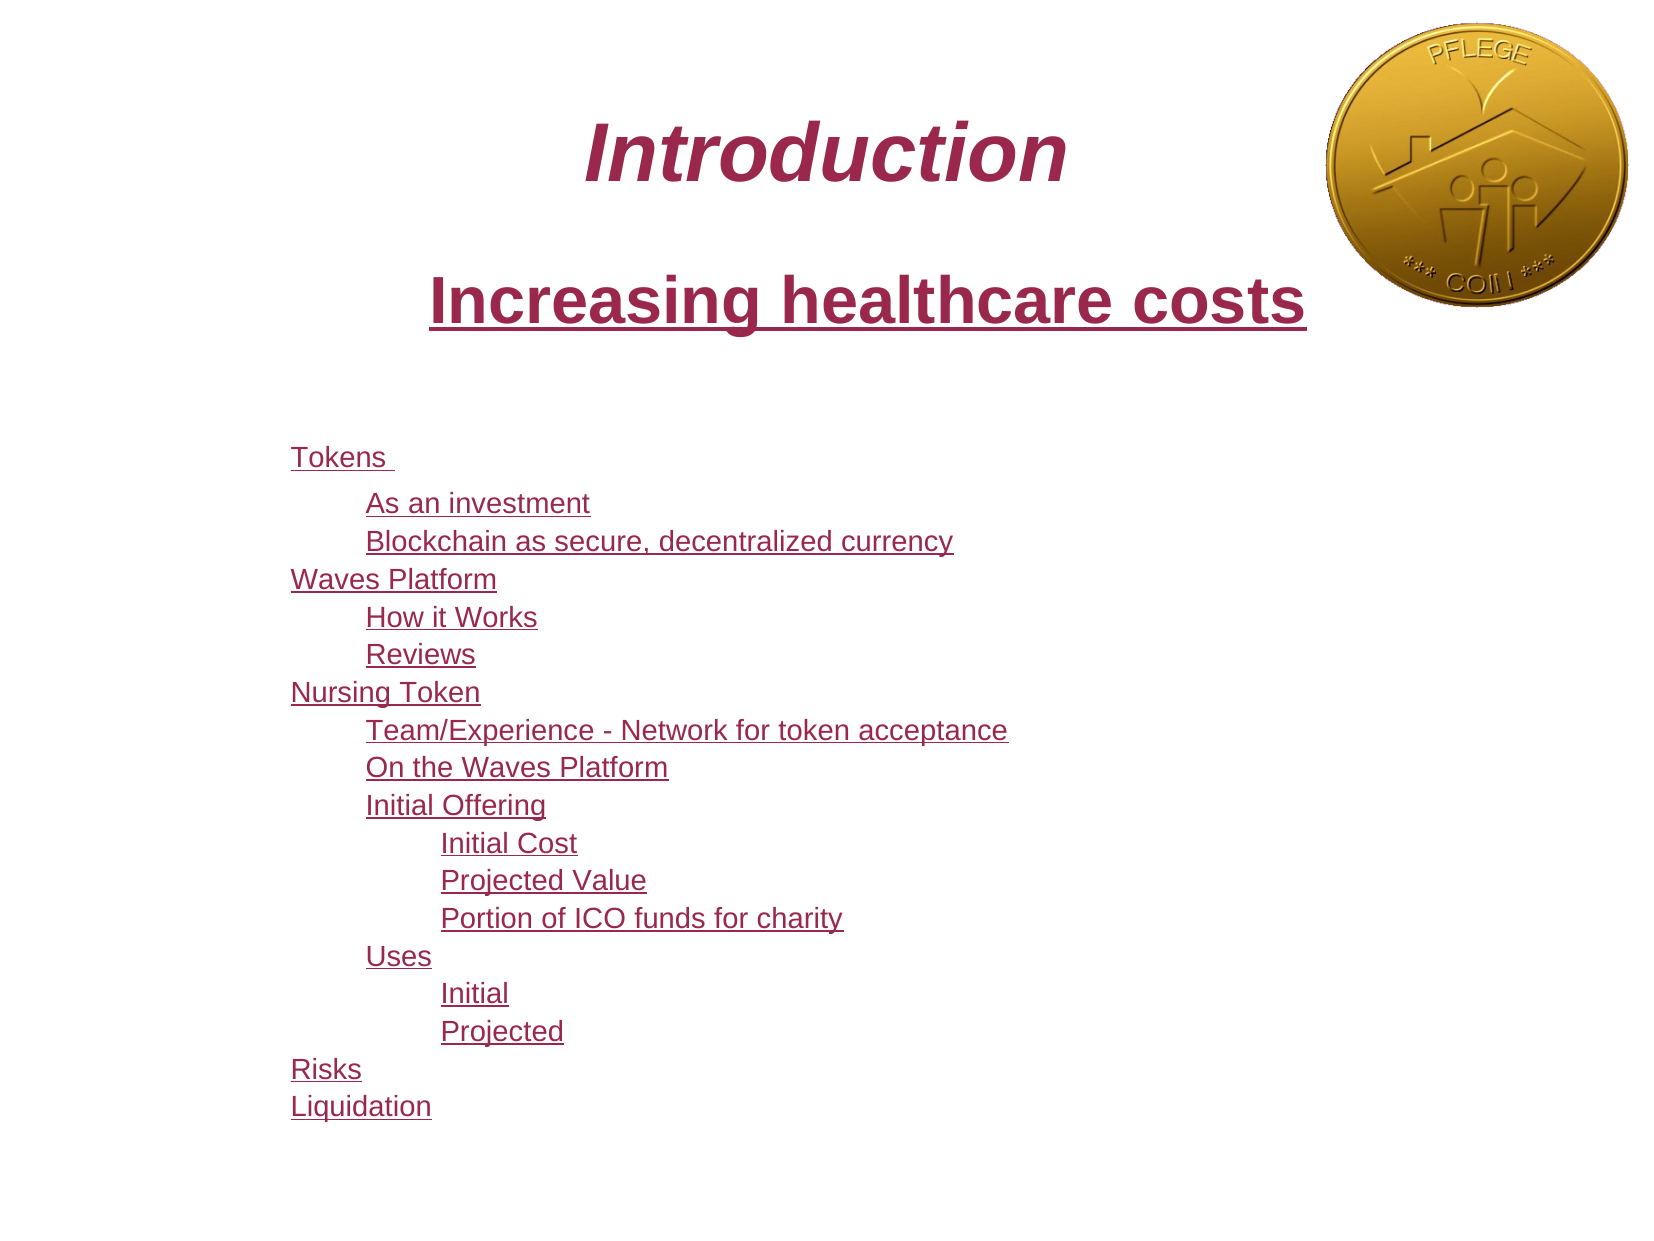

# Introduction
Increasing healthcare costs
	Tokens
	As an investment
	Blockchain as secure, decentralized currency
	Waves Platform
	How it Works
	Reviews
	Nursing Token
	Team/Experience - Network for token acceptance
	On the Waves Platform
	Initial Offering
	Initial Cost
	Projected Value
	Portion of ICO funds for charity
	Uses
	Initial
	Projected
	Risks
	Liquidation